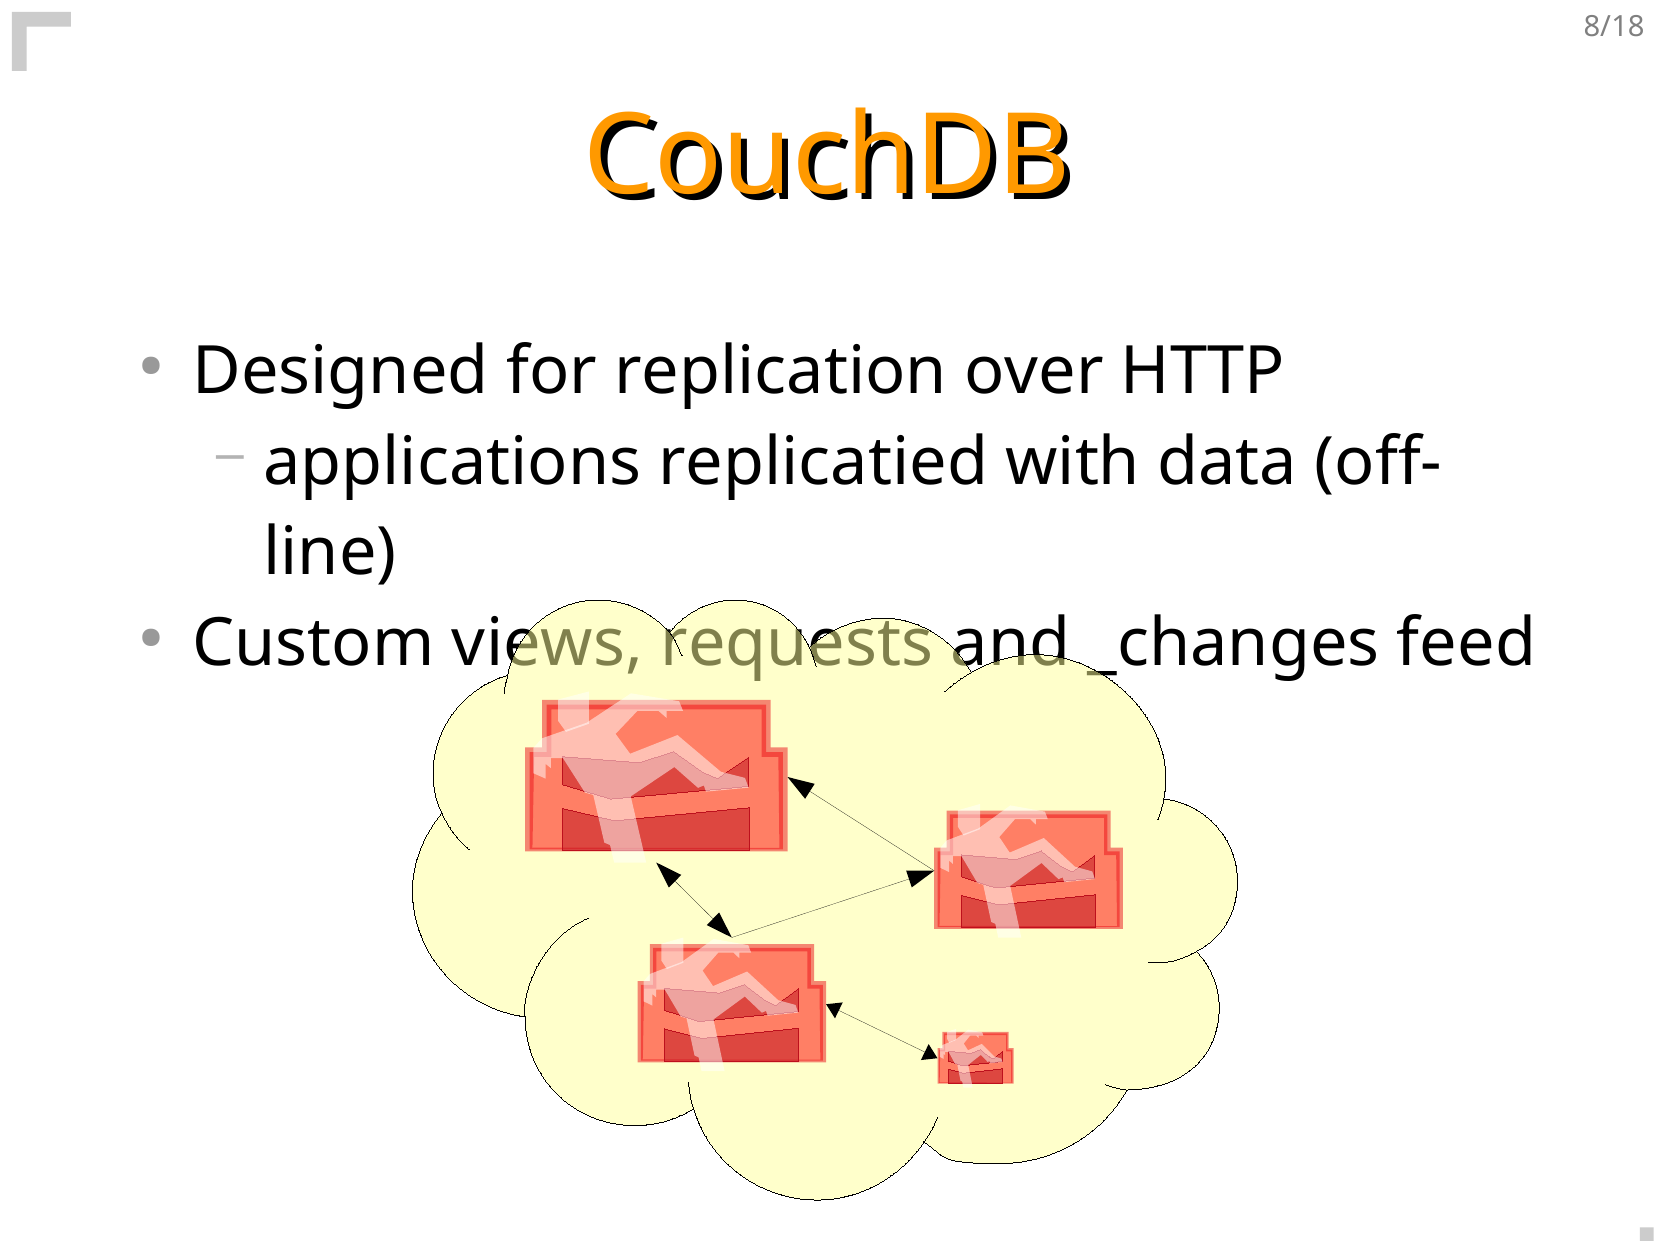

# CouchDB
Designed for replication over HTTP
applications replicatied with data (off-line)
Custom views, requests and _changes feed